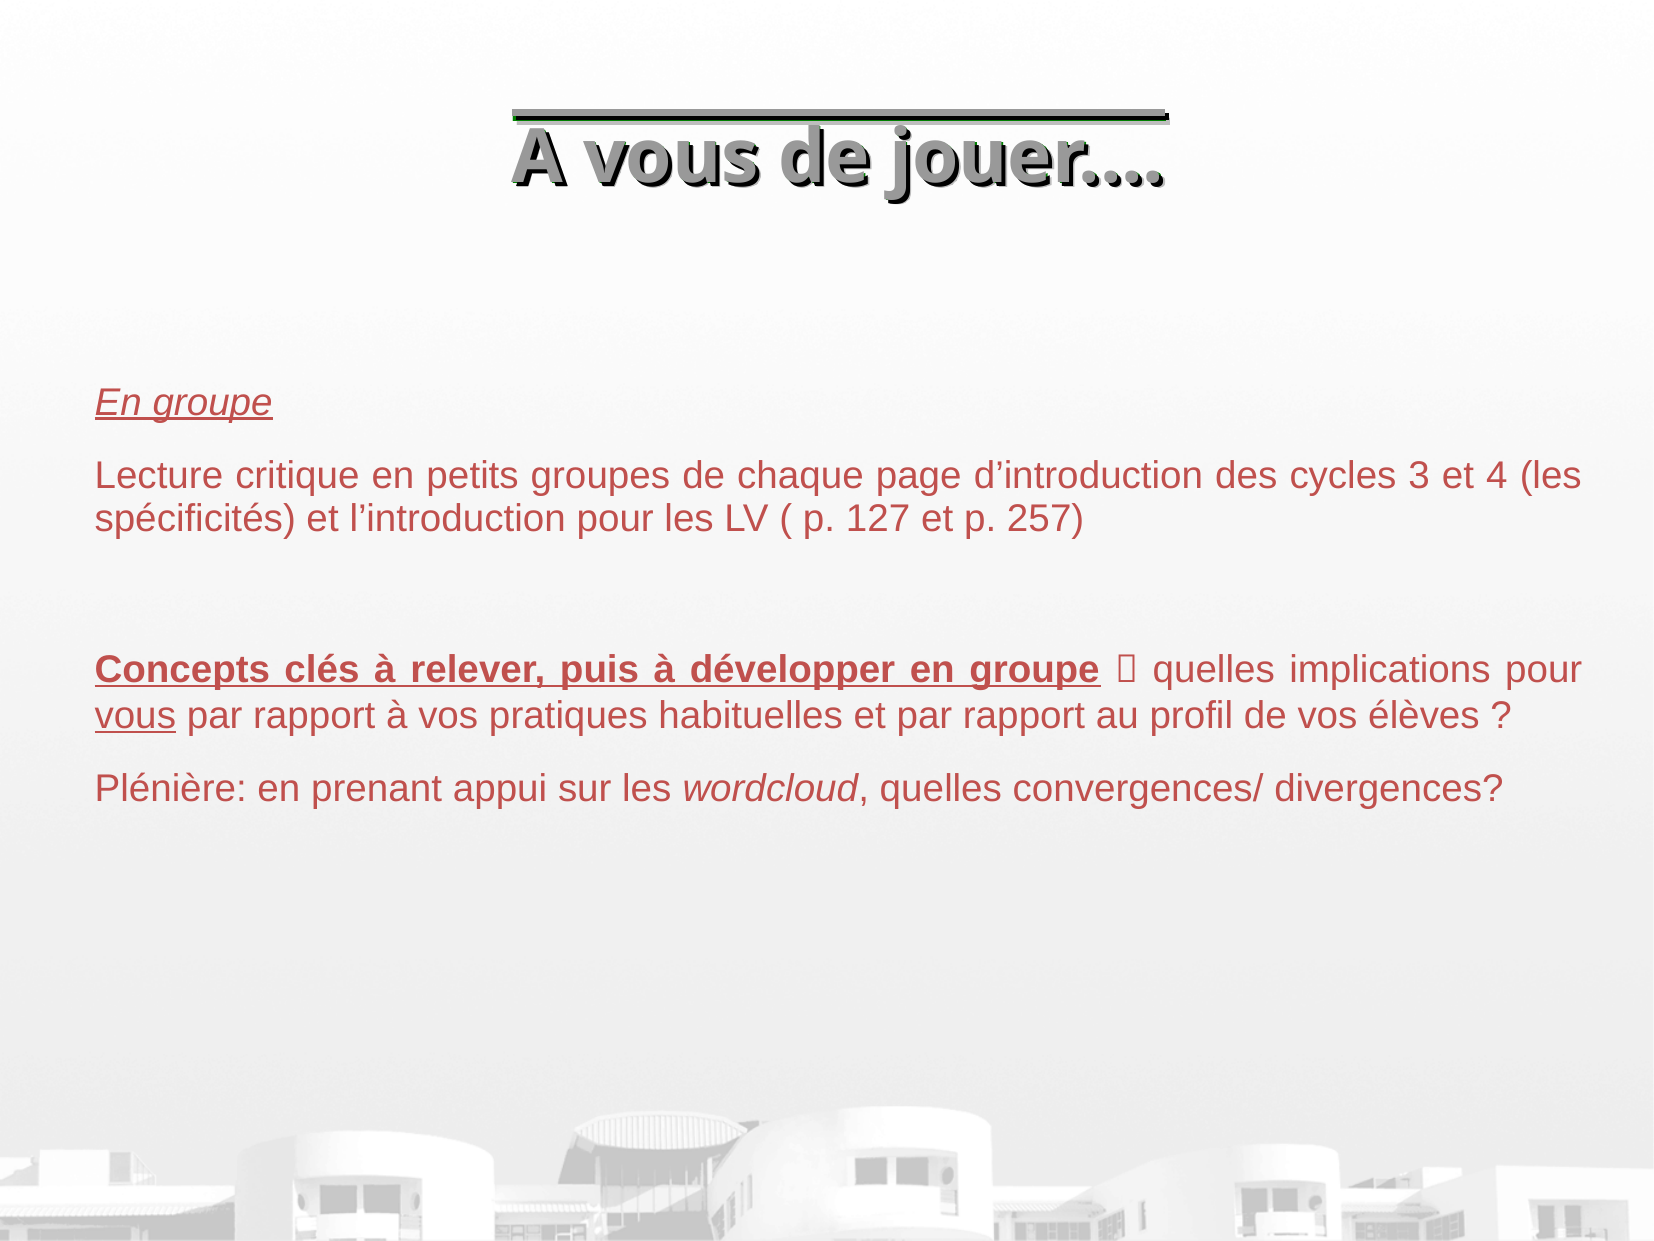

# A vous de jouer....
En groupe
Lecture critique en petits groupes de chaque page d’introduction des cycles 3 et 4 (les spécificités) et l’introduction pour les LV ( p. 127 et p. 257)
Concepts clés à relever, puis à développer en groupe  quelles implications pour vous par rapport à vos pratiques habituelles et par rapport au profil de vos élèves ?
Plénière: en prenant appui sur les wordcloud, quelles convergences/ divergences?